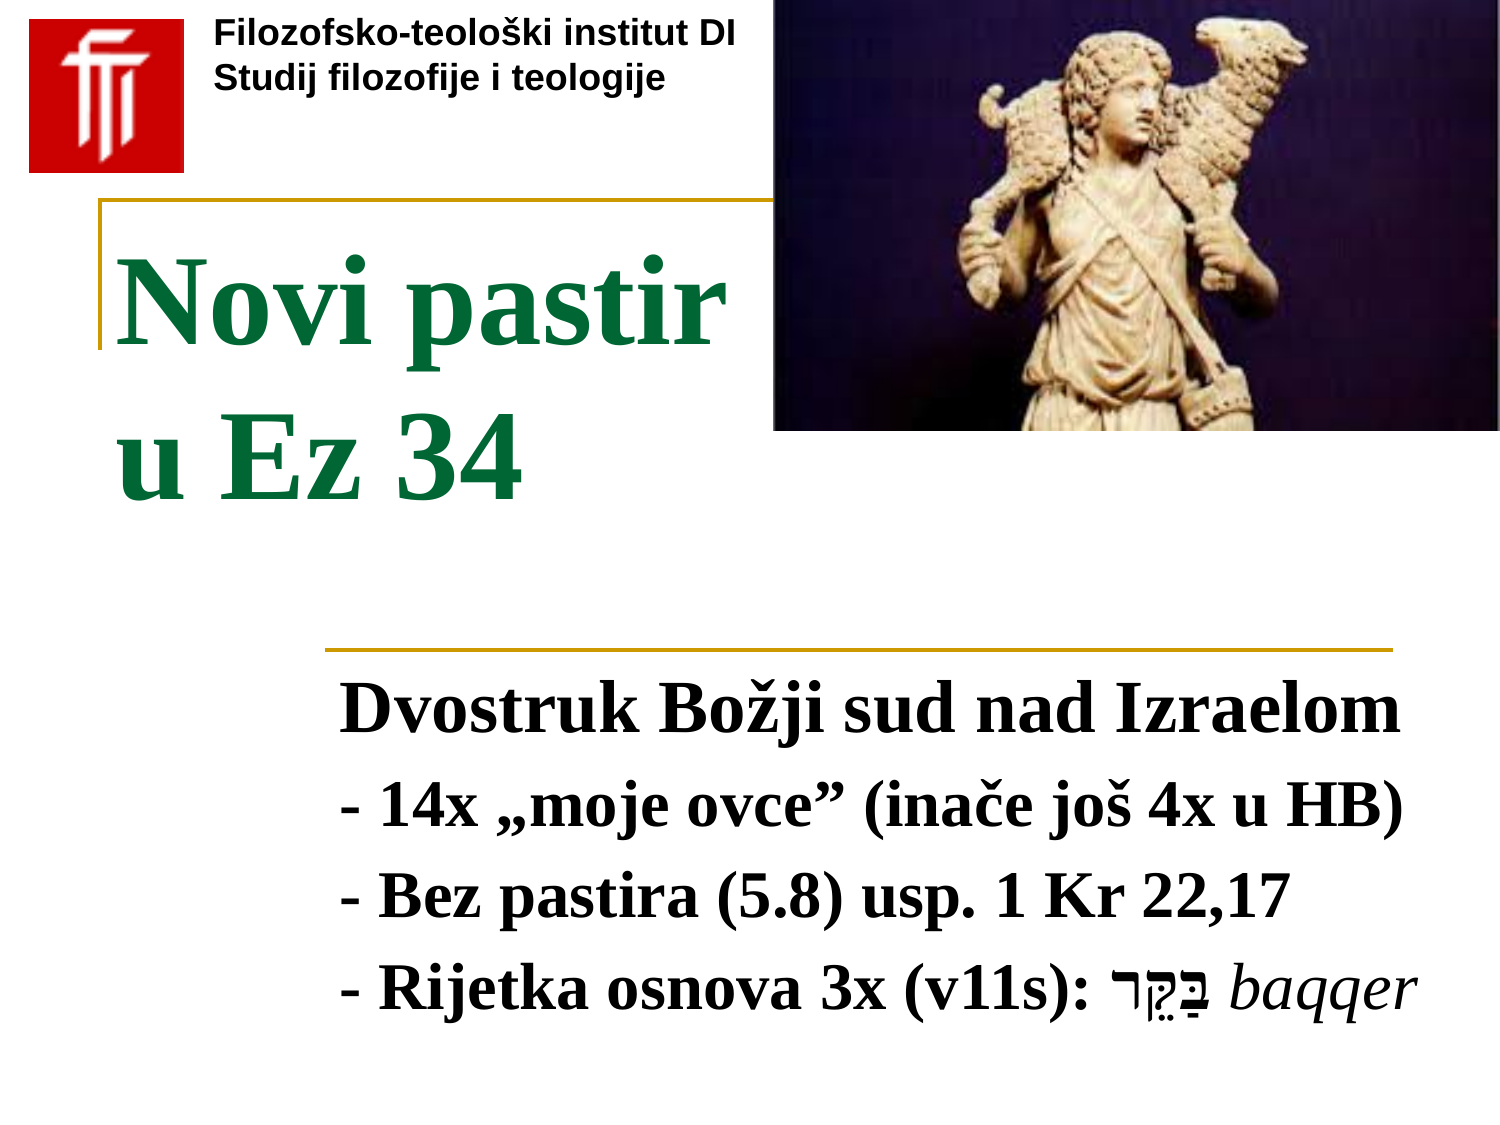

Filozofsko-teološki institut DI
Studij filozofije i teologije
# Novi pastir u Ez 34
Dvostruk Božji sud nad Izraelom
- 14x „moje ovce” (inače još 4x u HB)
- Bez pastira (5.8) usp. 1 Kr 22,17
- Rijetka osnova 3x (v11s): בַּקֵּר baqqer